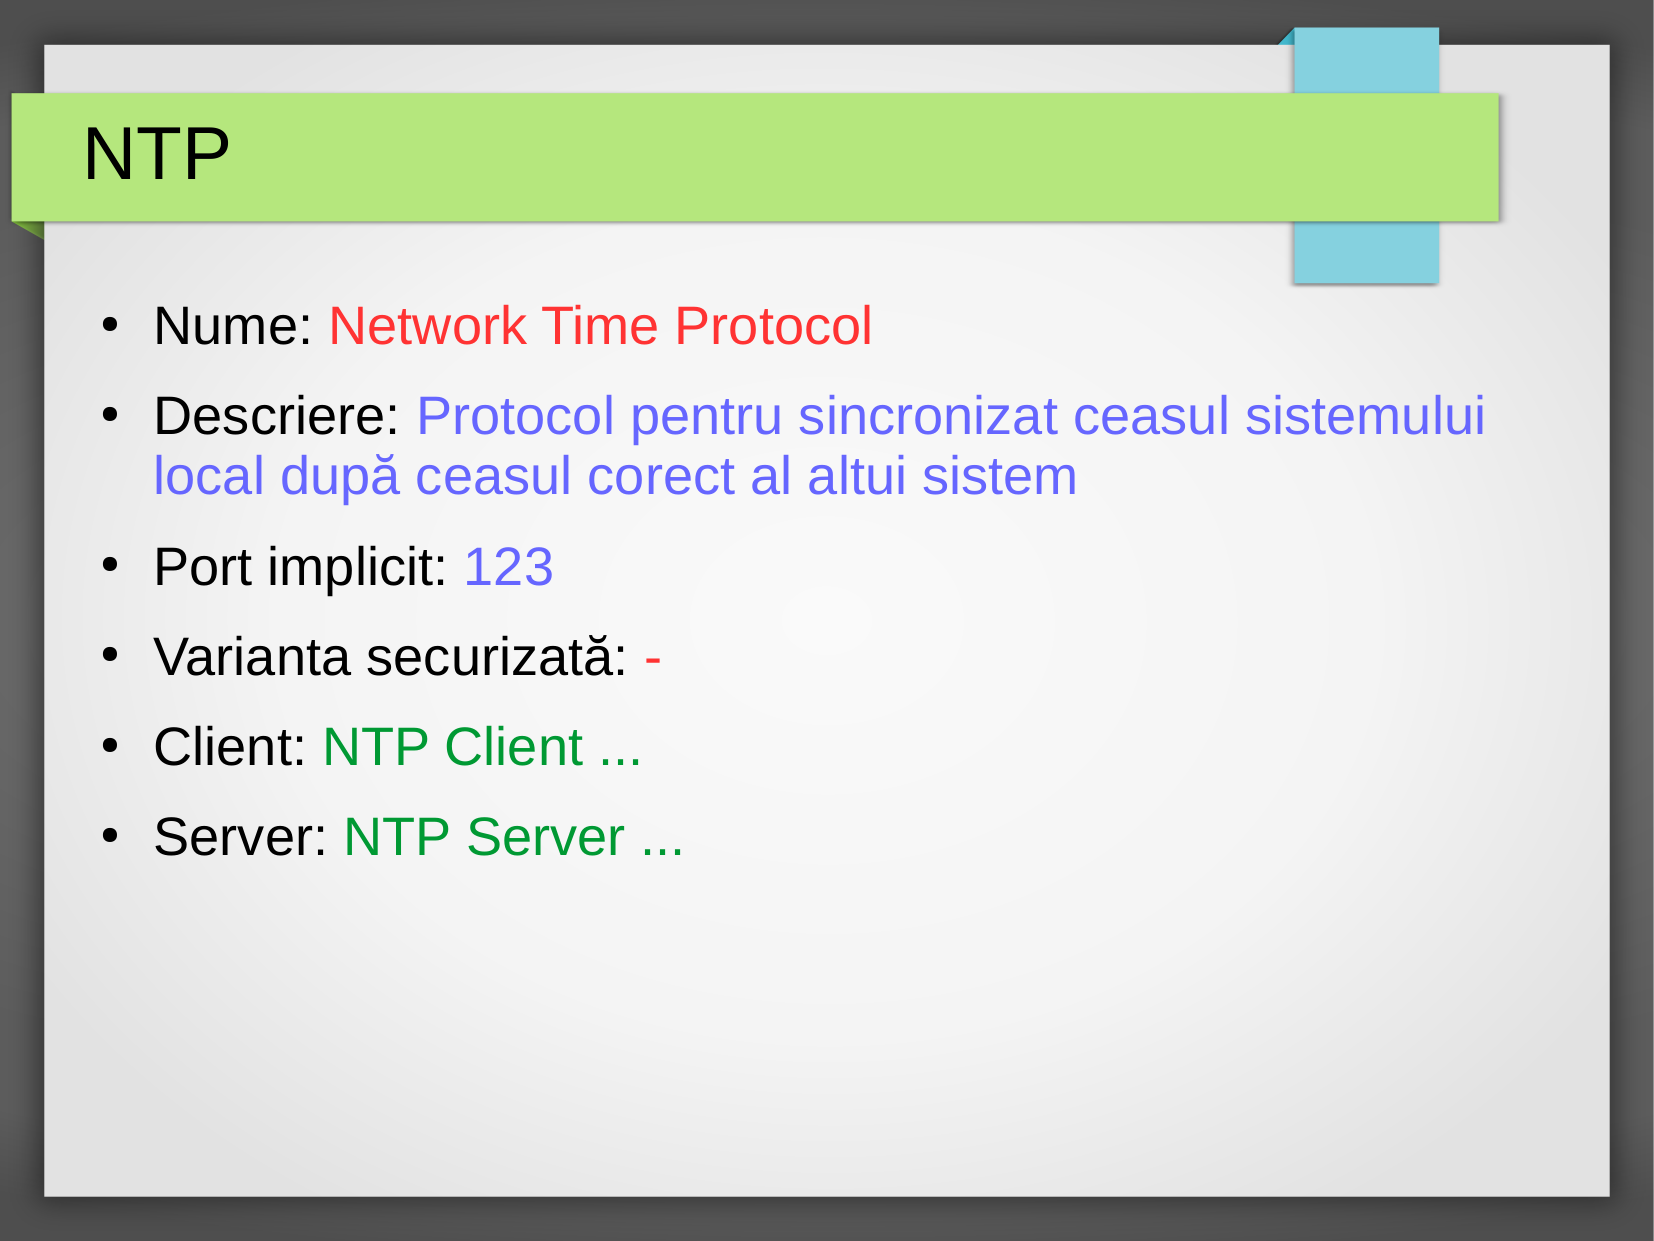

# NTP
Nume: Network Time Protocol
Descriere: Protocol pentru sincronizat ceasul sistemului local după ceasul corect al altui sistem
Port implicit: 123
Varianta securizată: -
Client: NTP Client ...
Server: NTP Server ...